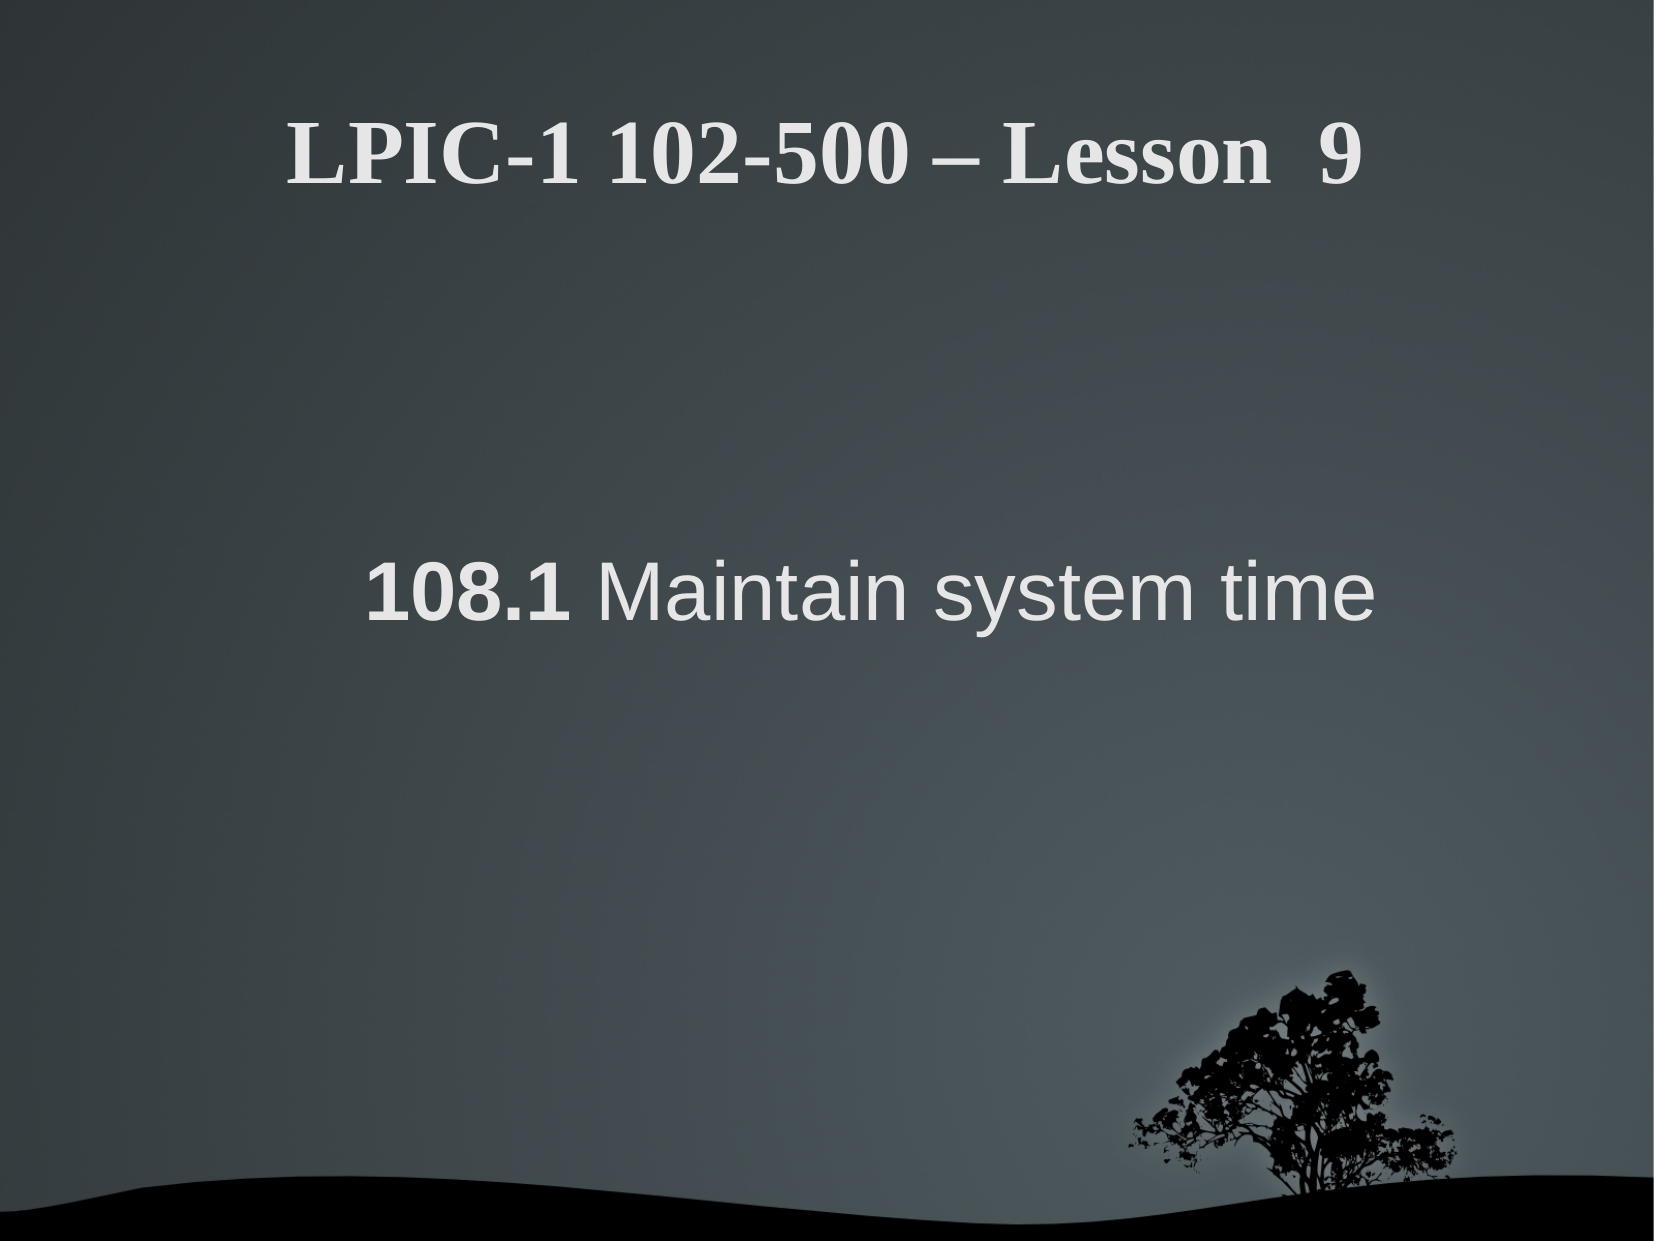

# LPIC-1 102-500 – Lesson 9
108.1 Maintain system time